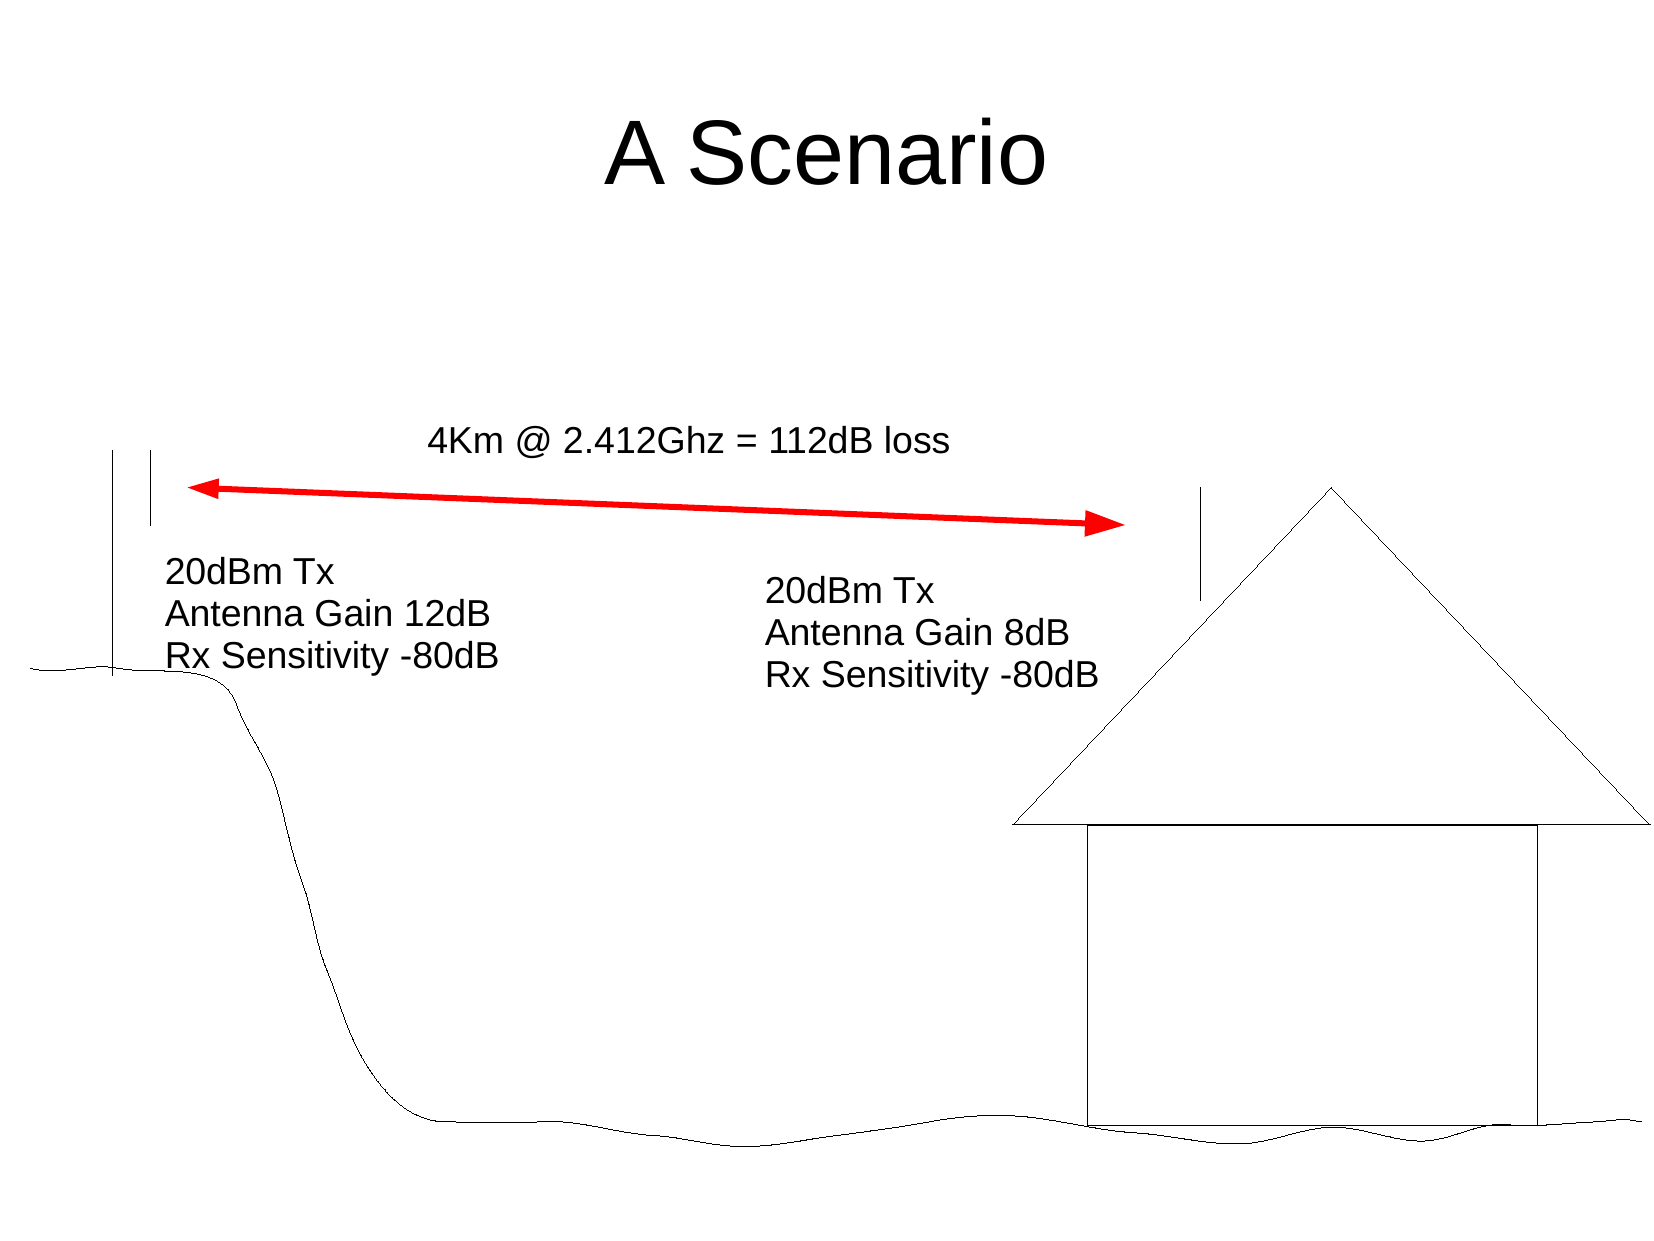

# A Scenario
4Km @ 2.412Ghz = 112dB loss
20dBm Tx
Antenna Gain 12dB
Rx Sensitivity -80dB
20dBm Tx
Antenna Gain 8dB
Rx Sensitivity -80dB